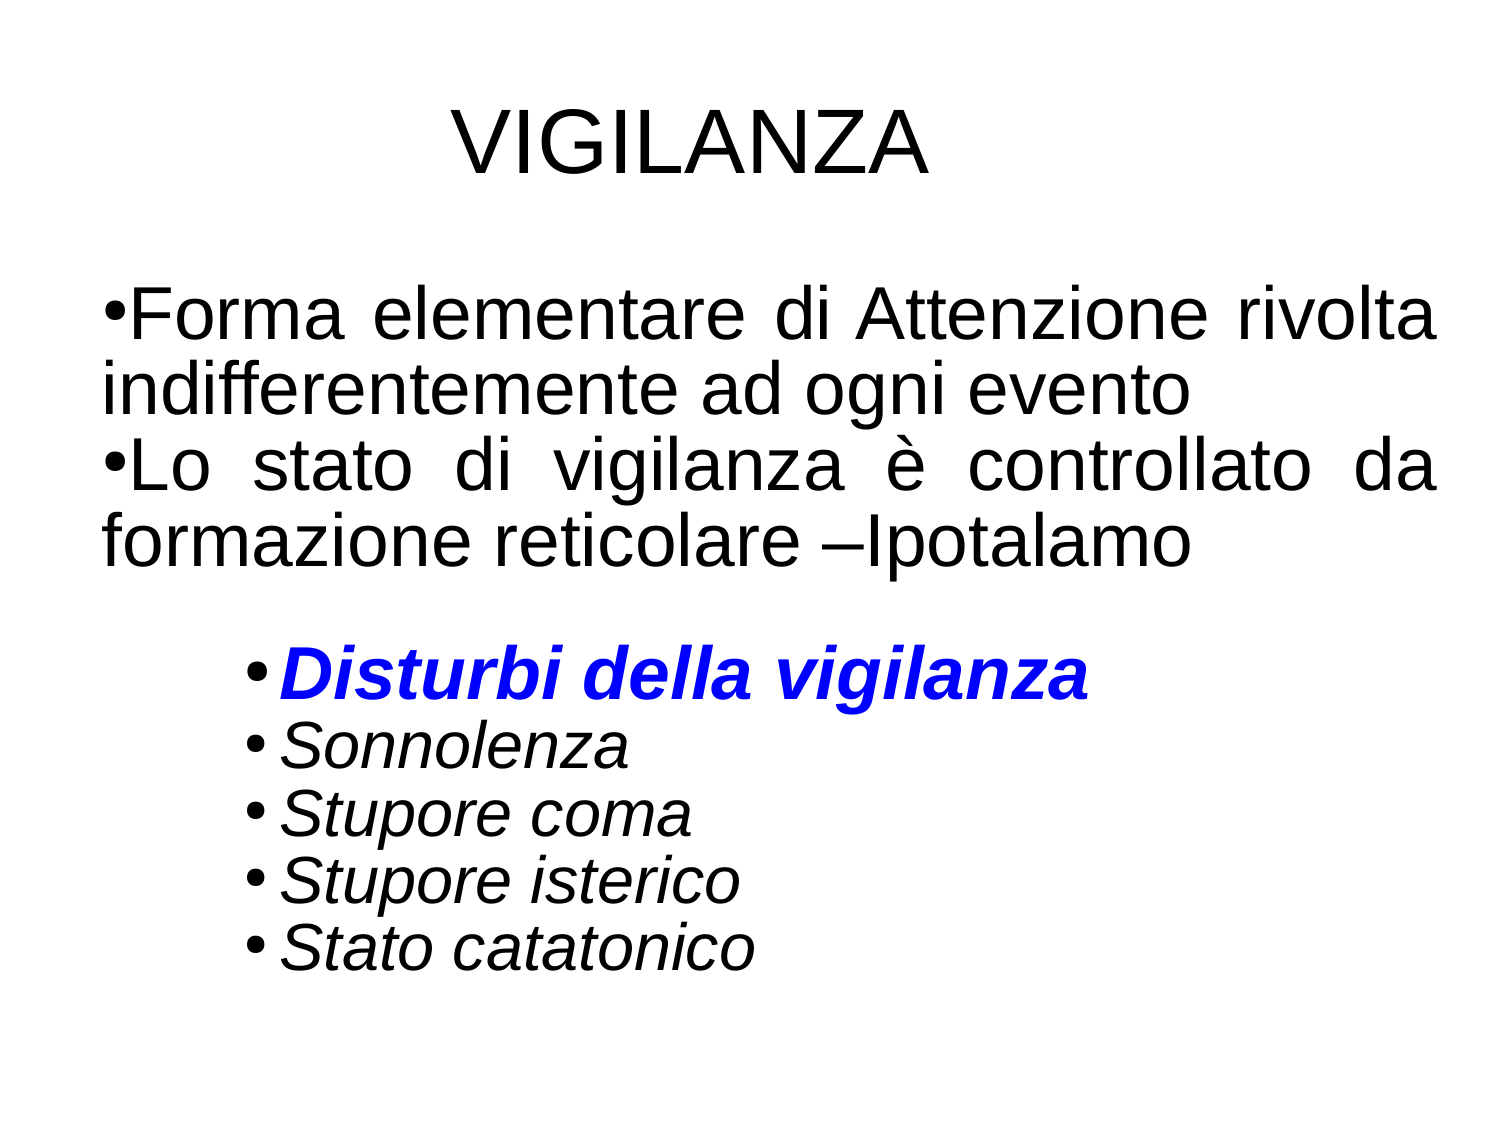

VIGILANZA
Forma elementare di Attenzione rivolta indifferentemente ad ogni evento
Lo stato di vigilanza è controllato da formazione reticolare –Ipotalamo
Disturbi della vigilanza
Sonnolenza
Stupore coma
Stupore isterico
Stato catatonico